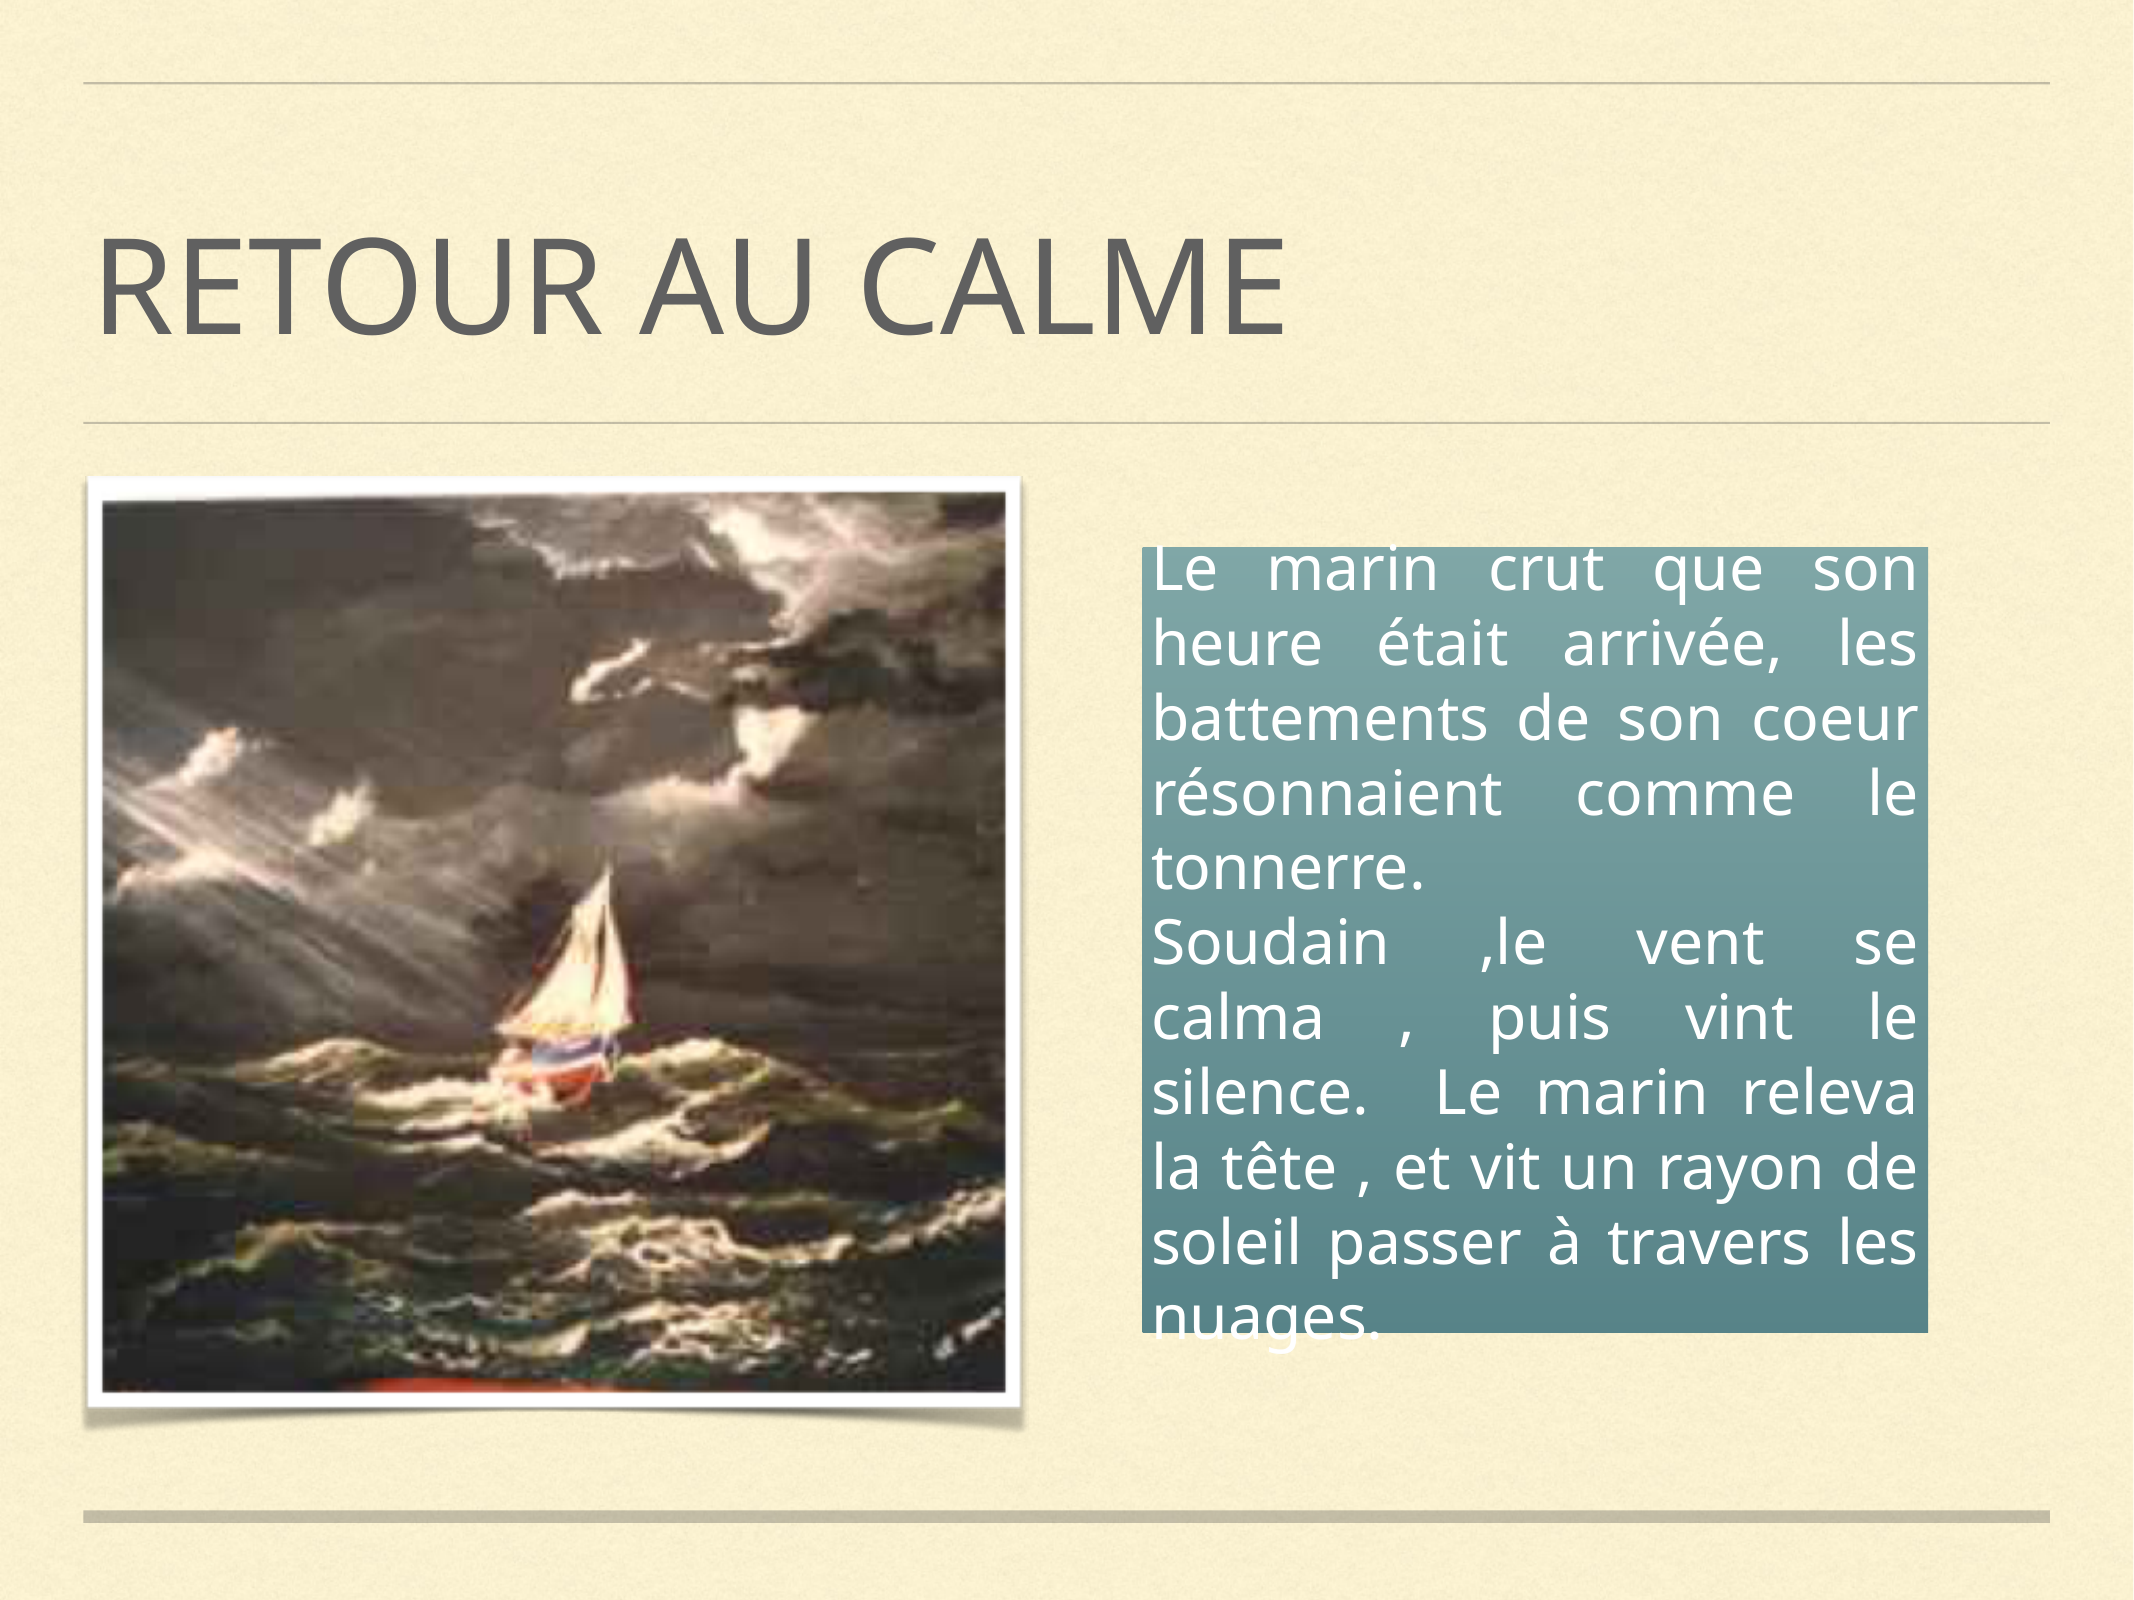

retour au calme
# Le marin crut que son heure était arrivée, les battements de son coeur résonnaient comme le tonnerre.
Soudain ,le vent se calma , puis vint le silence. Le marin releva la tête , et vit un rayon de soleil passer à travers les nuages.